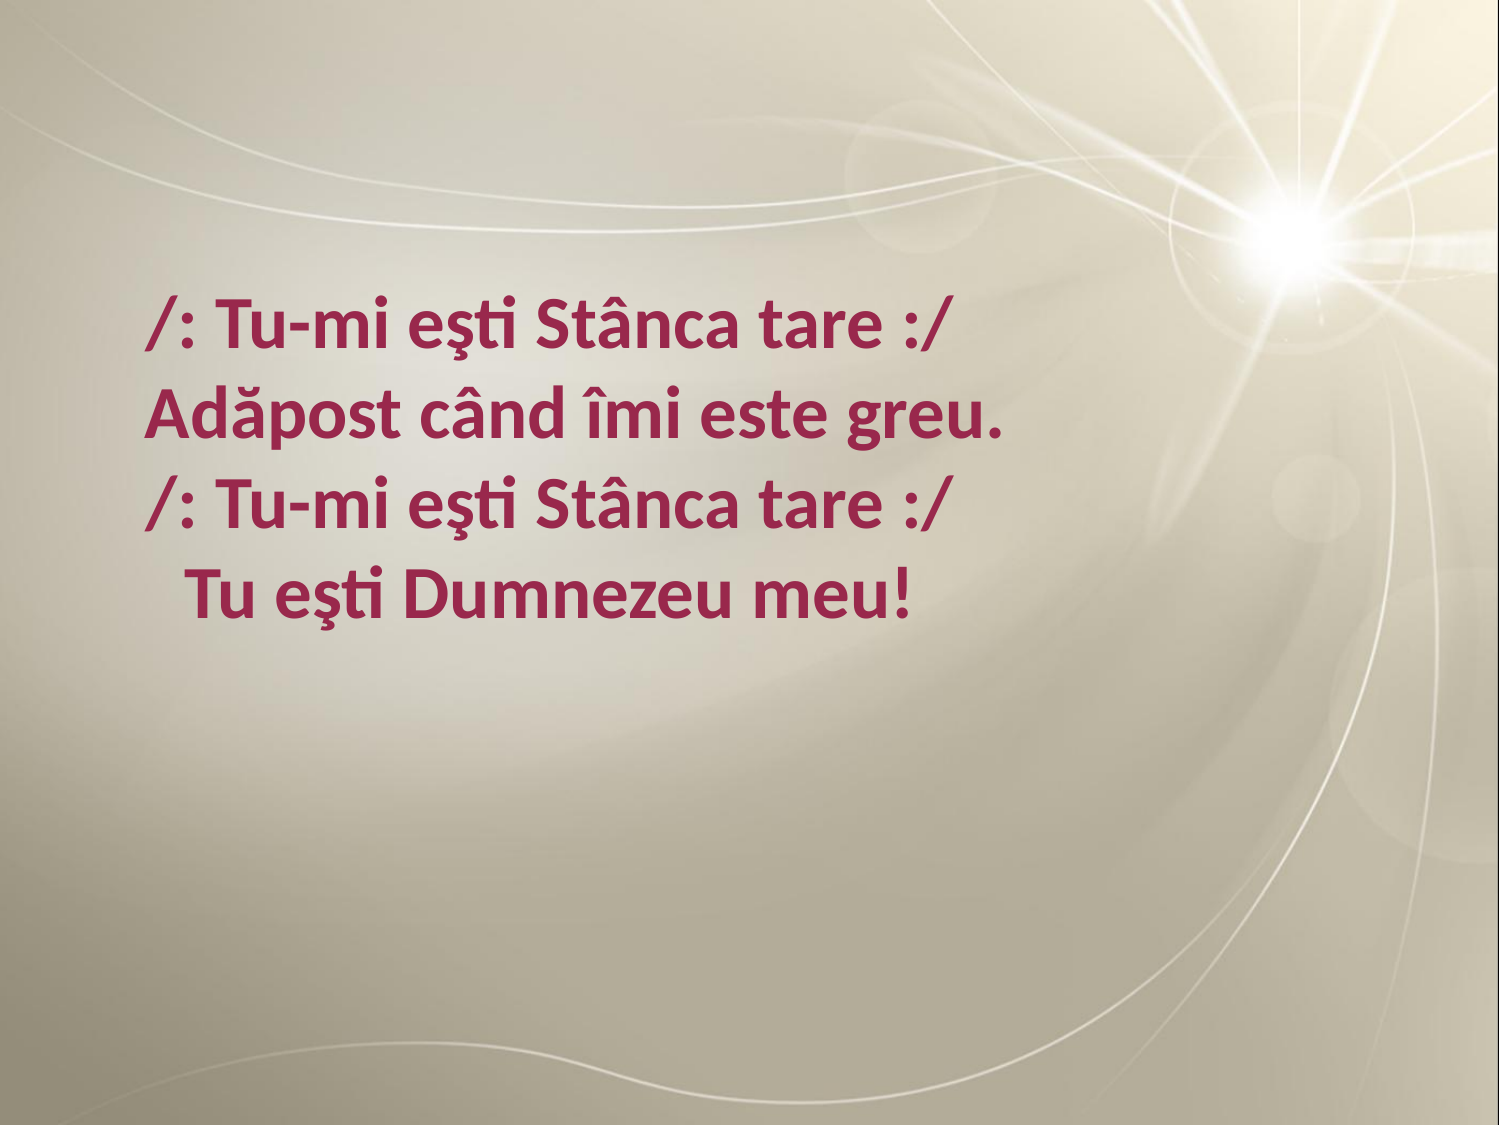

# /: Tu-mi eşti Stânca tare :/ Adăpost când îmi este greu.  /: Tu-mi eşti Stânca tare :/ Tu eşti Dumnezeu meu!